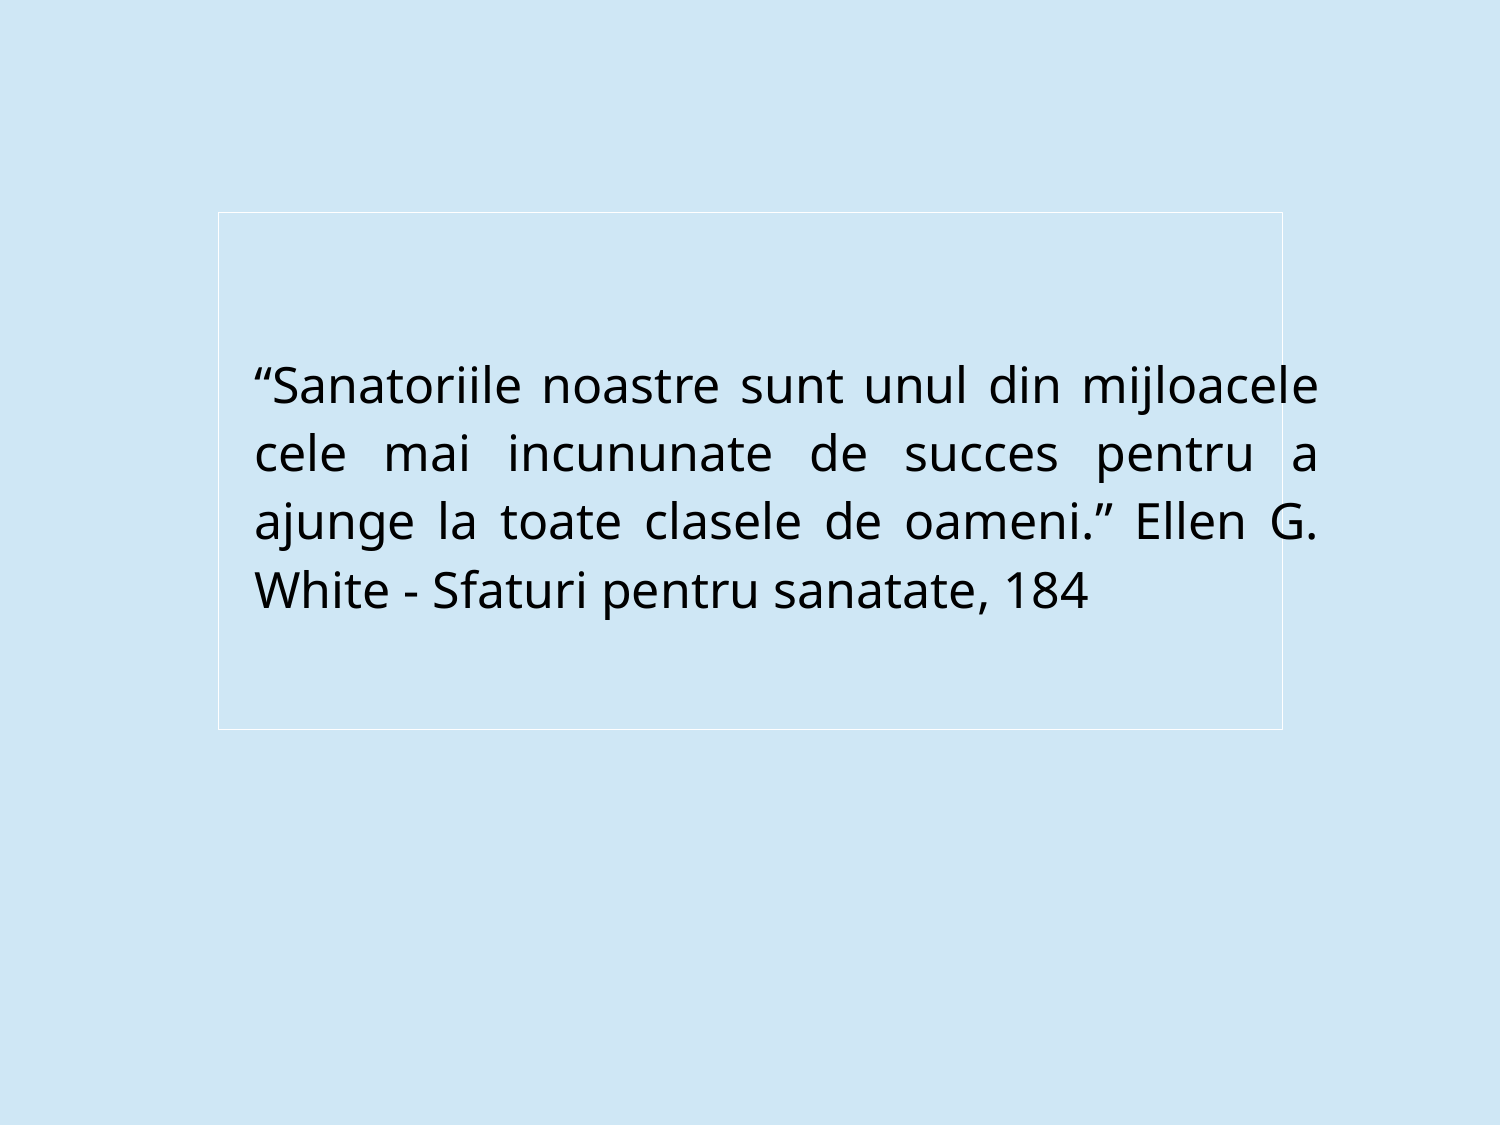

# “Sanatoriile noastre sunt unul din mijloacele cele mai incununate de succes pentru a ajunge la toate clasele de oameni.” Ellen G. White - Sfaturi pentru sanatate, 184